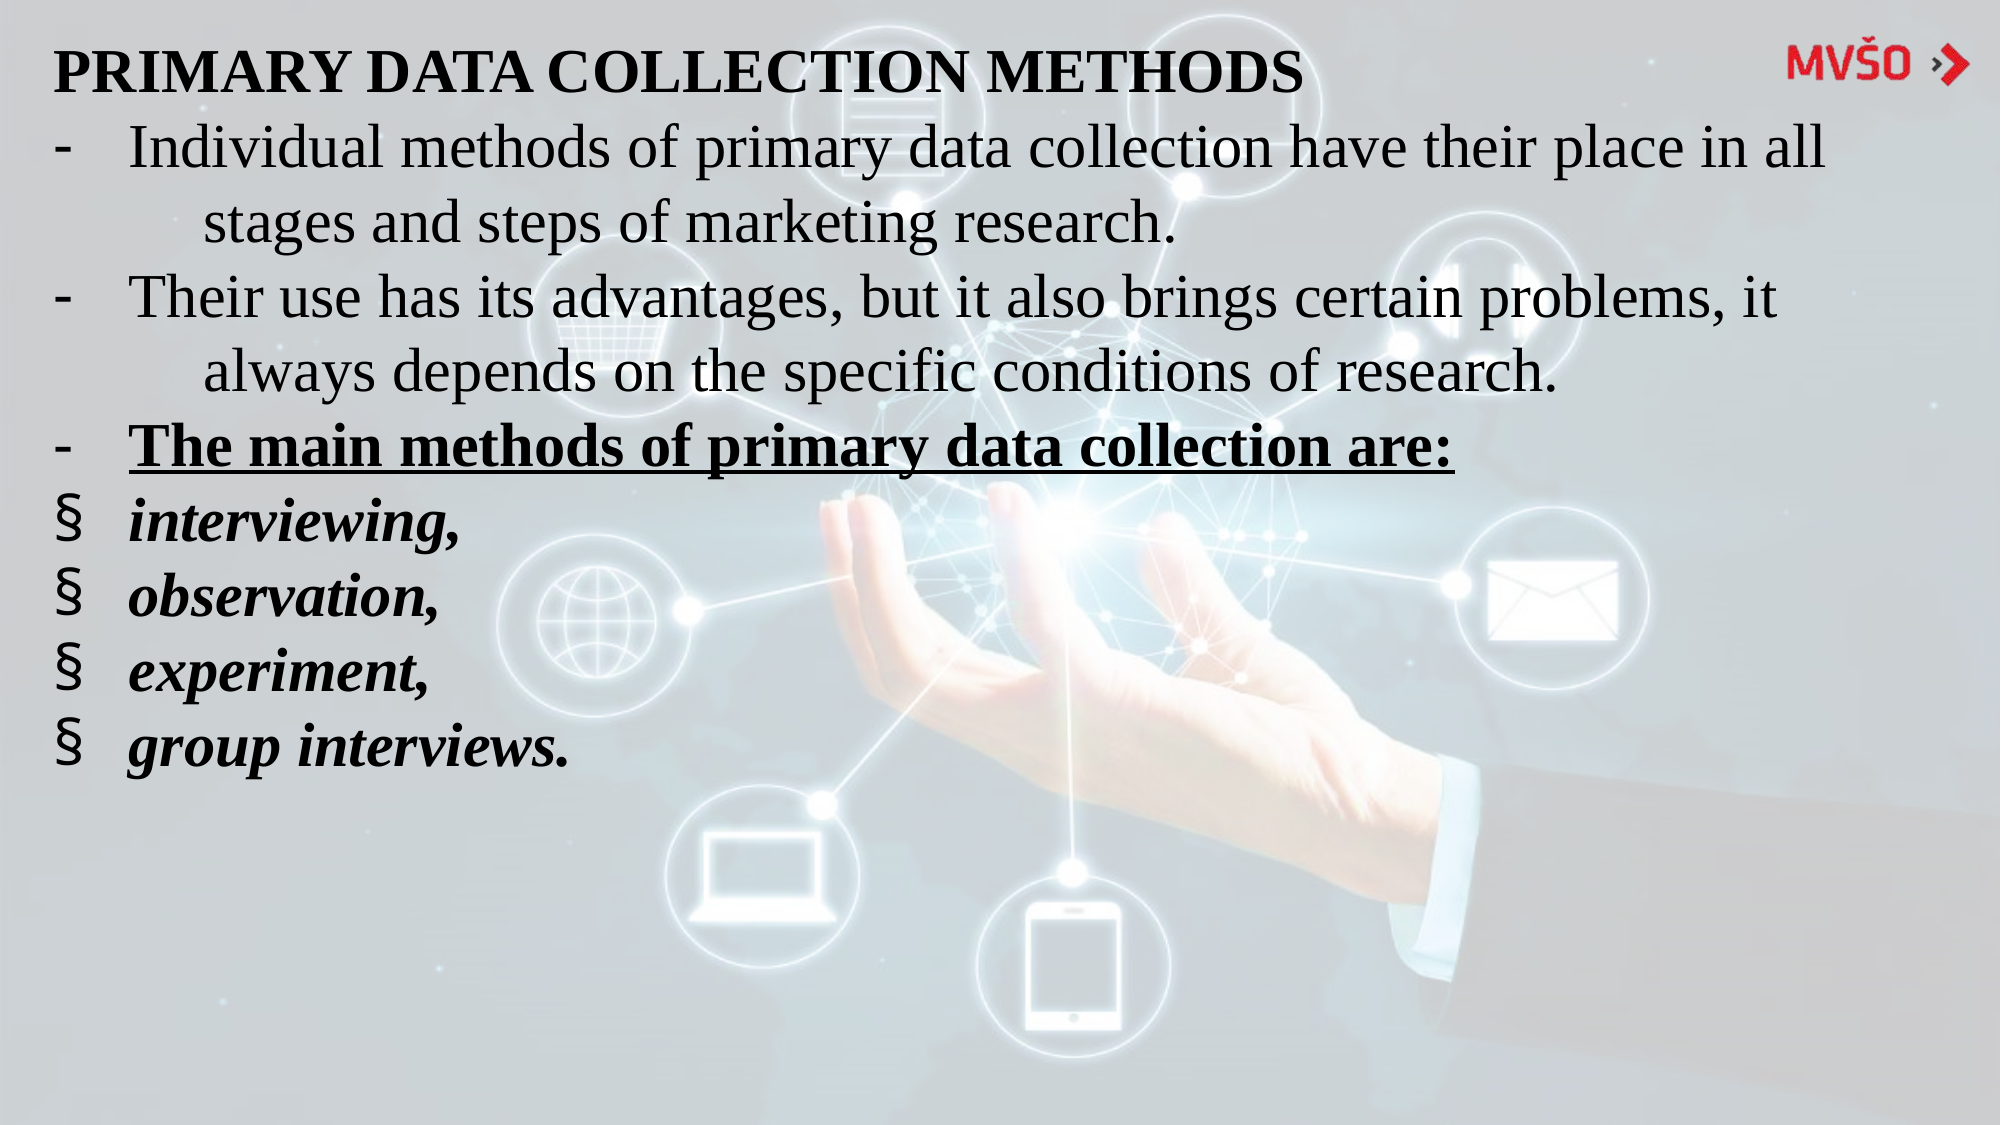

PRIMARY DATA COLLECTION METHODS
Individual methods of primary data collection have their place in all stages and steps of marketing research.
Their use has its advantages, but it also brings certain problems, it always depends on the specific conditions of research.
The main methods of primary data collection are:
interviewing,
observation,
experiment,
group interviews.